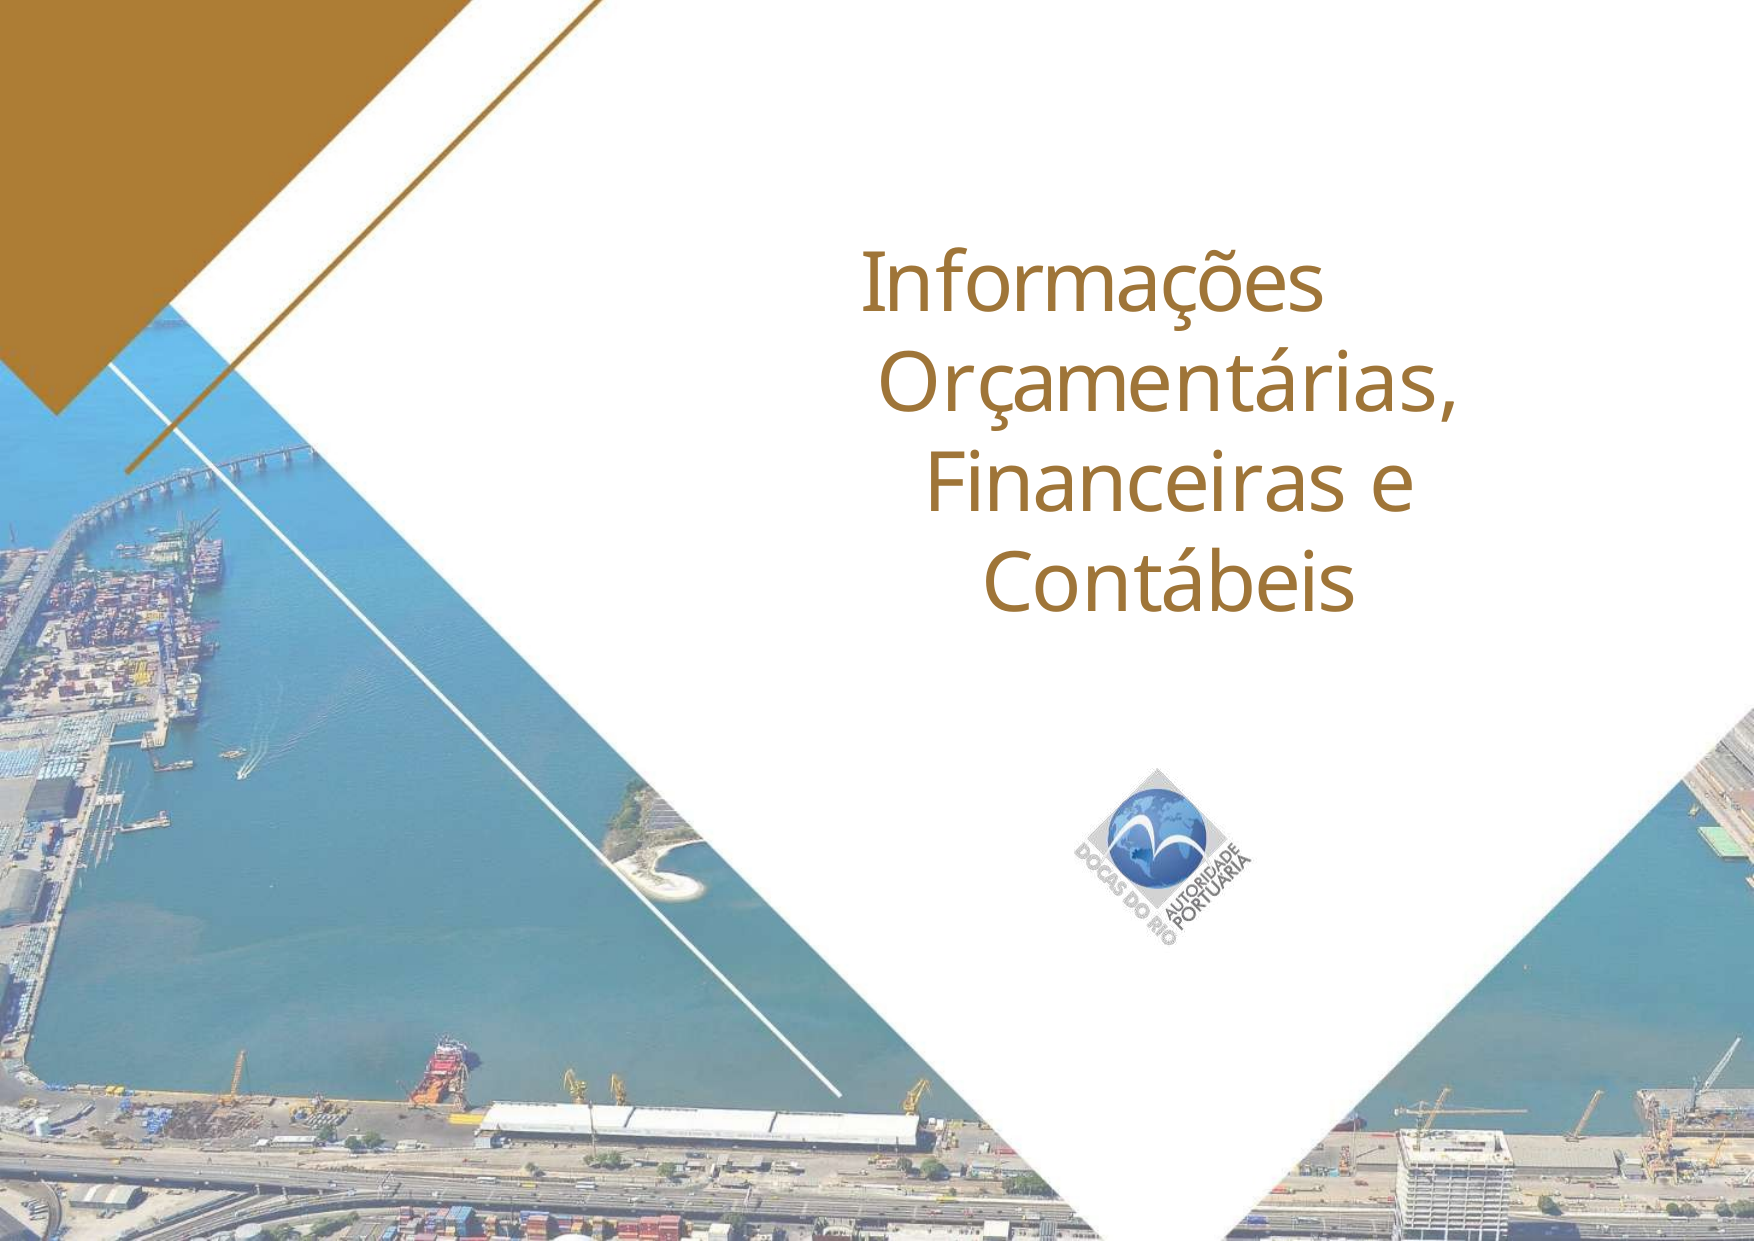

# Informações Orçamentárias, Financeiras e Contábeis
84